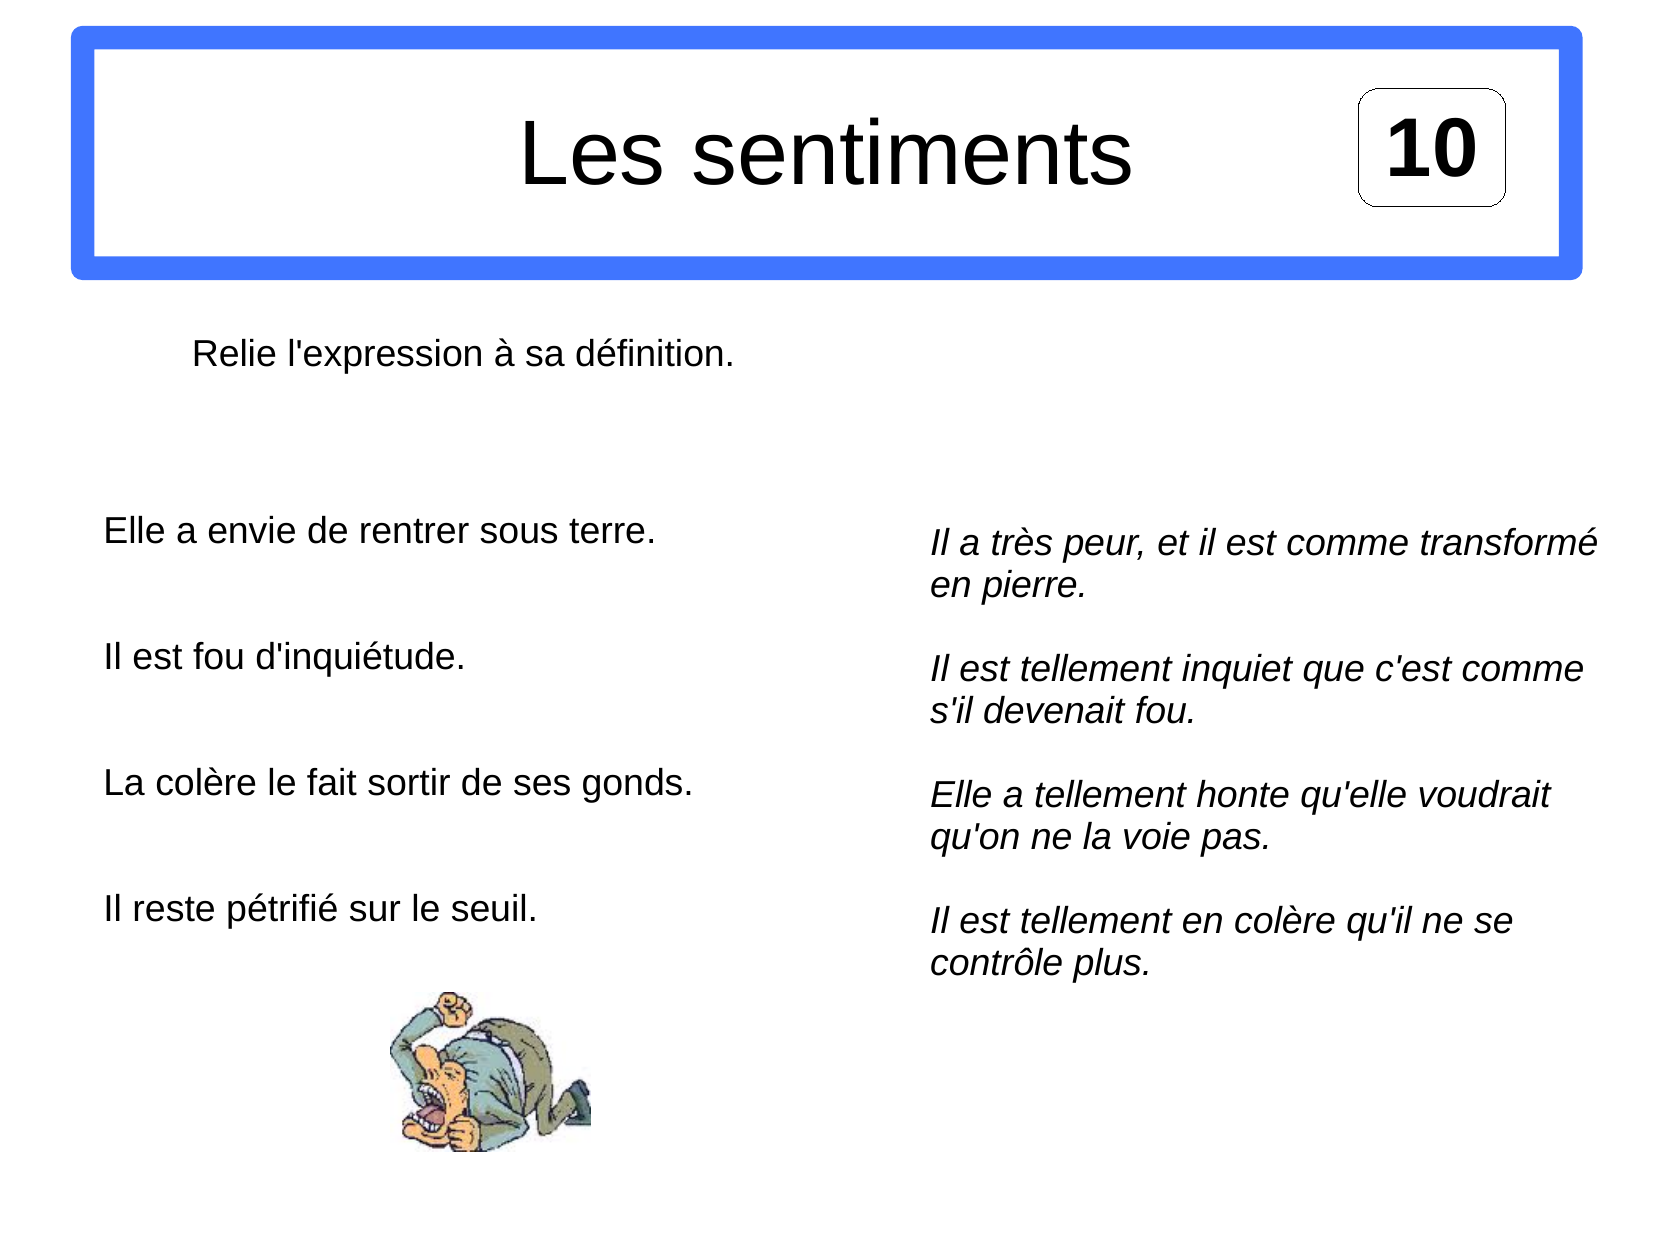

# Les sentiments
10
Relie l'expression à sa définition.
Il a très peur, et il est comme transformé en pierre.
Il est tellement inquiet que c'est comme s'il devenait fou.
Elle a tellement honte qu'elle voudrait qu'on ne la voie pas.
Il est tellement en colère qu'il ne se contrôle plus.
Elle a envie de rentrer sous terre.
Il est fou d'inquiétude.
La colère le fait sortir de ses gonds.
Il reste pétrifié sur le seuil.